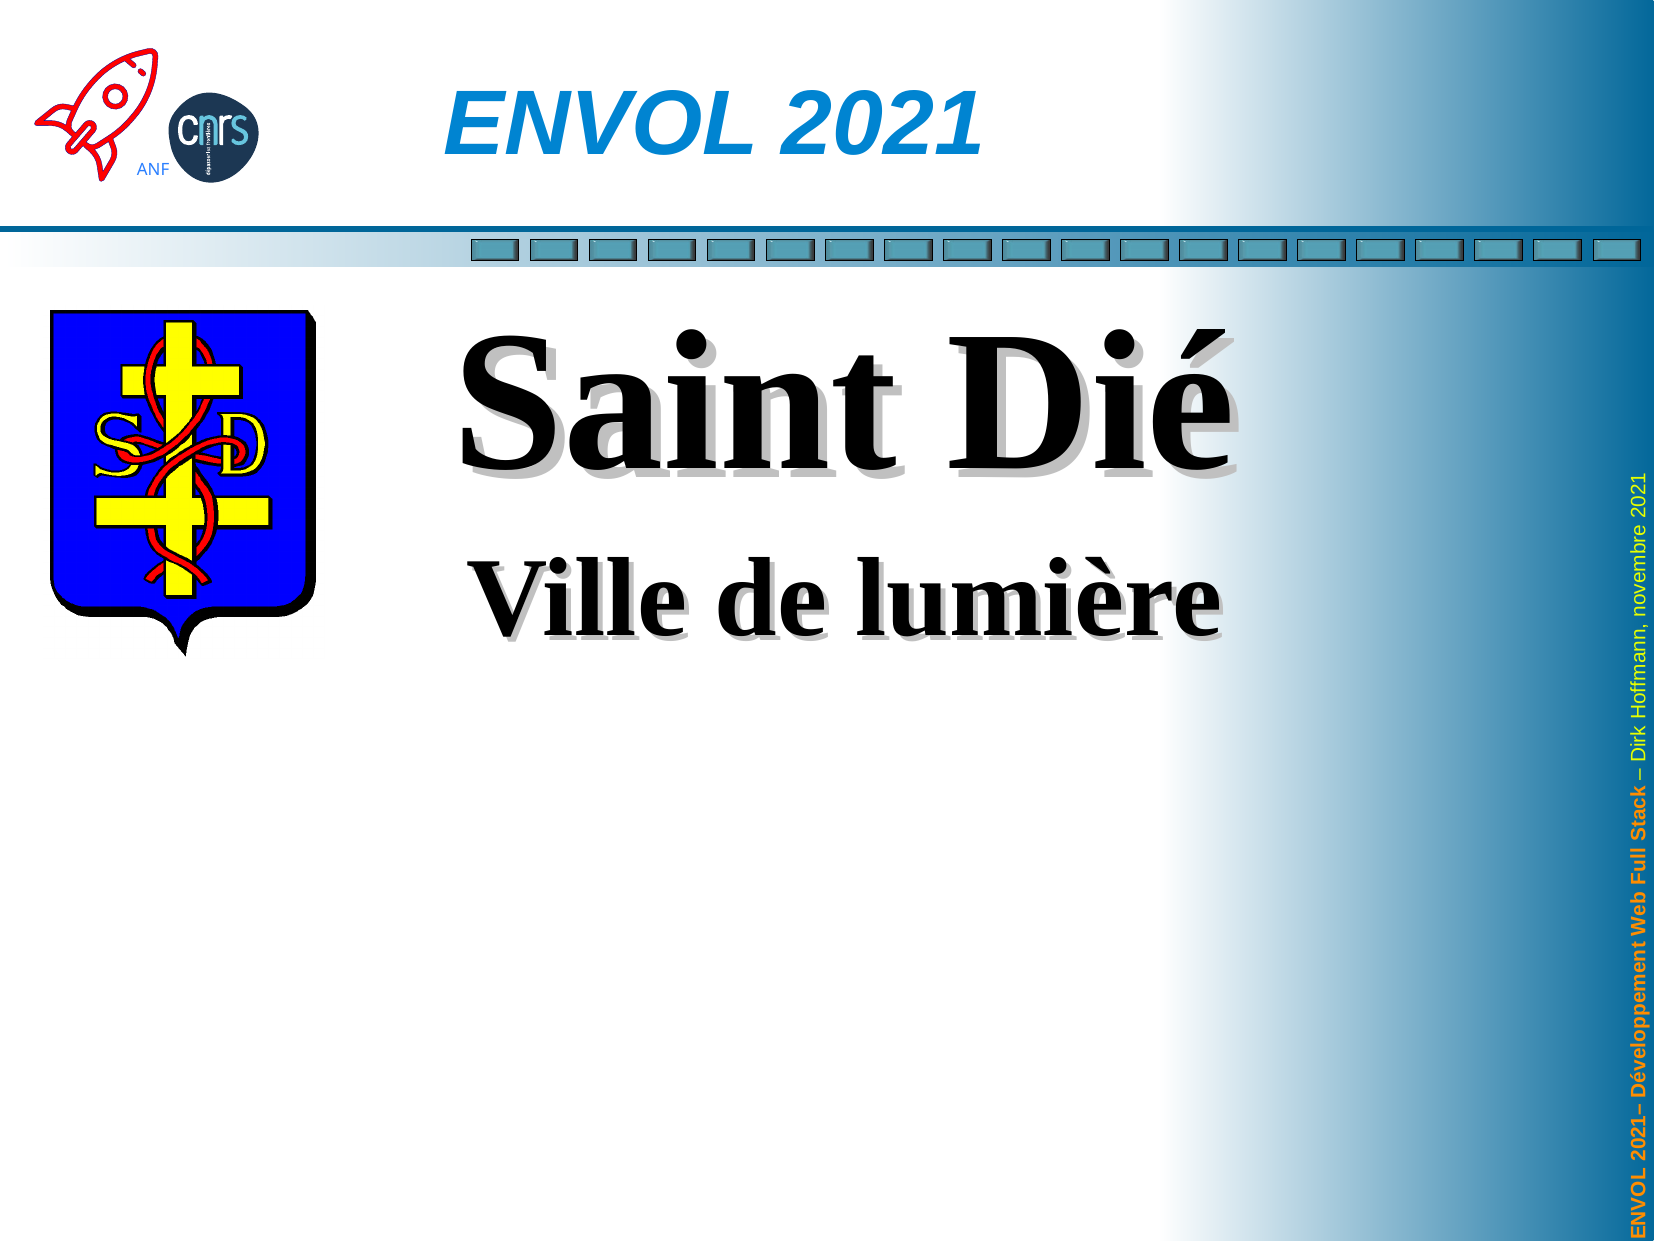

# ENVOL 2021
Saint Dié
Ville de lumière